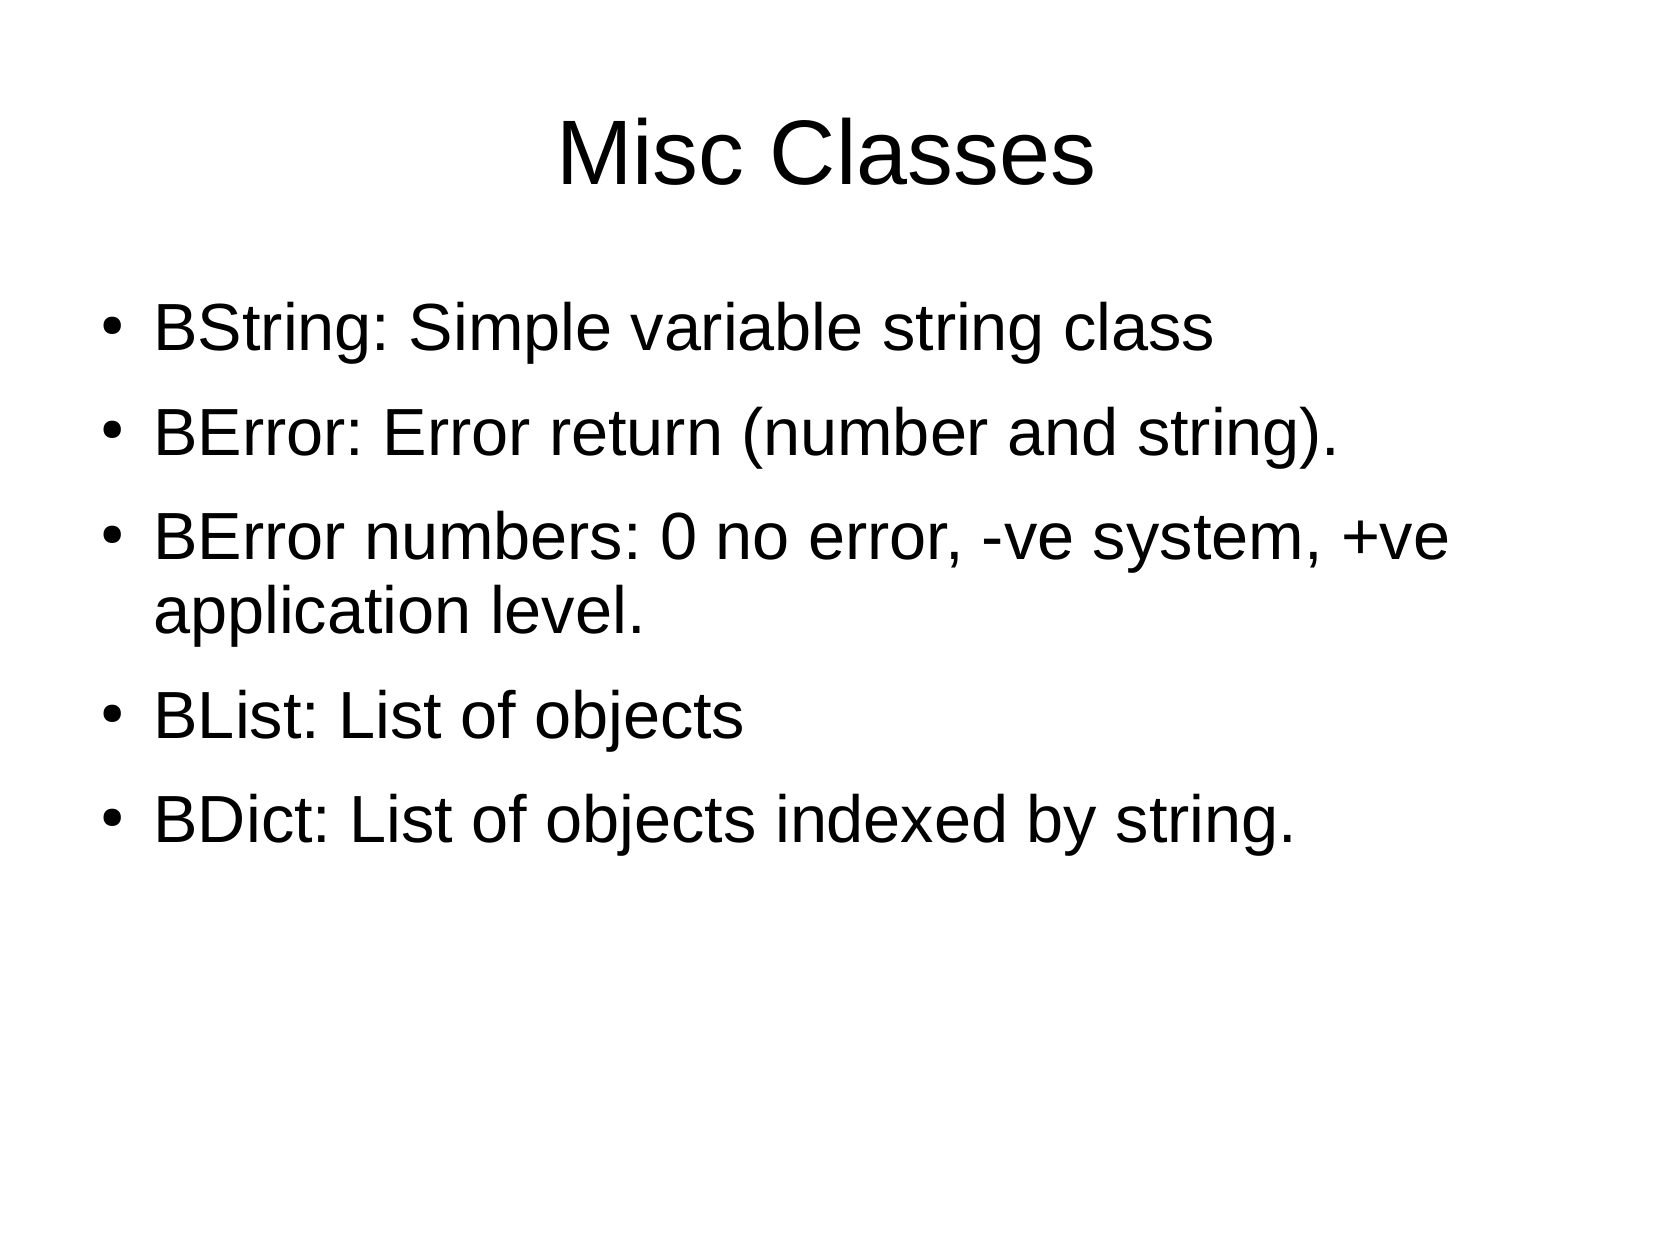

# Misc Classes
BString: Simple variable string class
BError: Error return (number and string).
BError numbers: 0 no error, -ve system, +ve application level.
BList: List of objects
BDict: List of objects indexed by string.